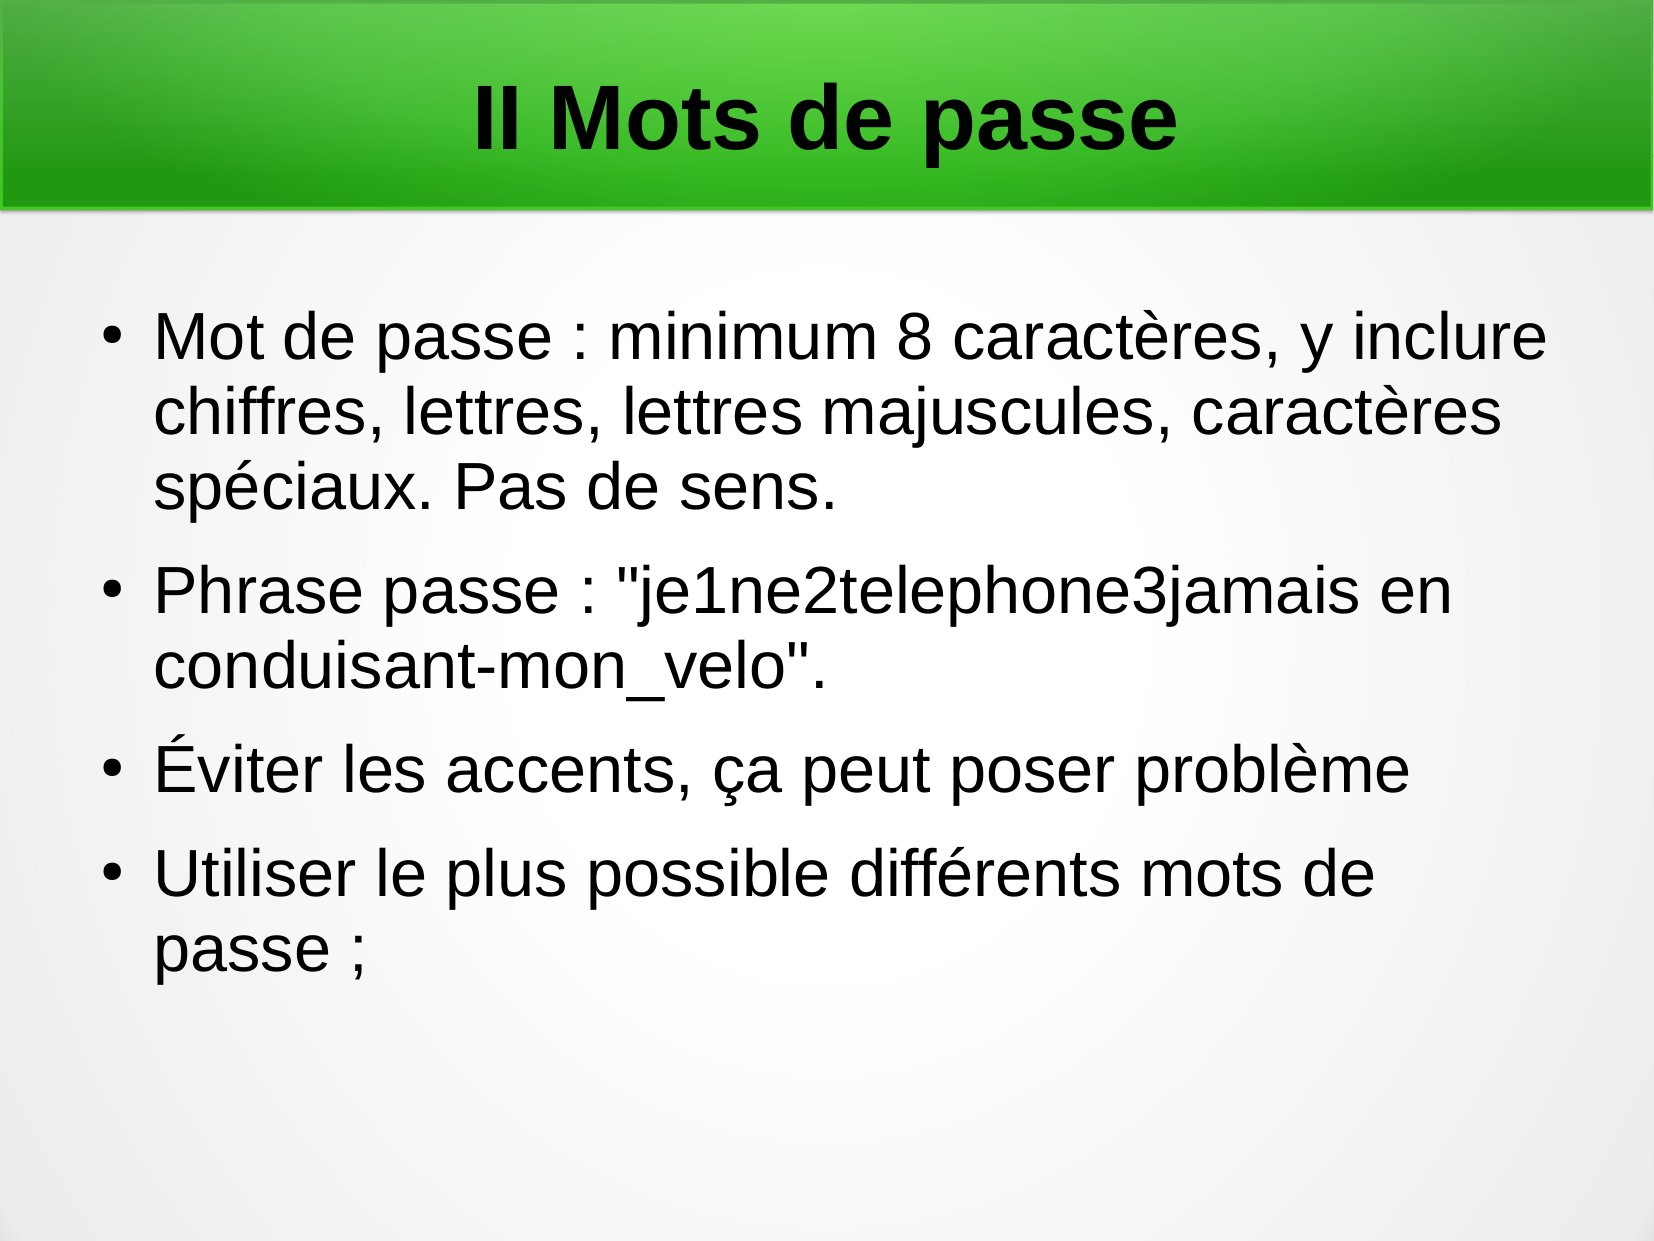

# II Mots de passe
Mot de passe : minimum 8 caractères, y inclure chiffres, lettres, lettres majuscules, caractères spéciaux. Pas de sens.
Phrase passe : "je1ne2telephone3jamais en conduisant-mon_velo".
Éviter les accents, ça peut poser problème
Utiliser le plus possible différents mots de passe ;